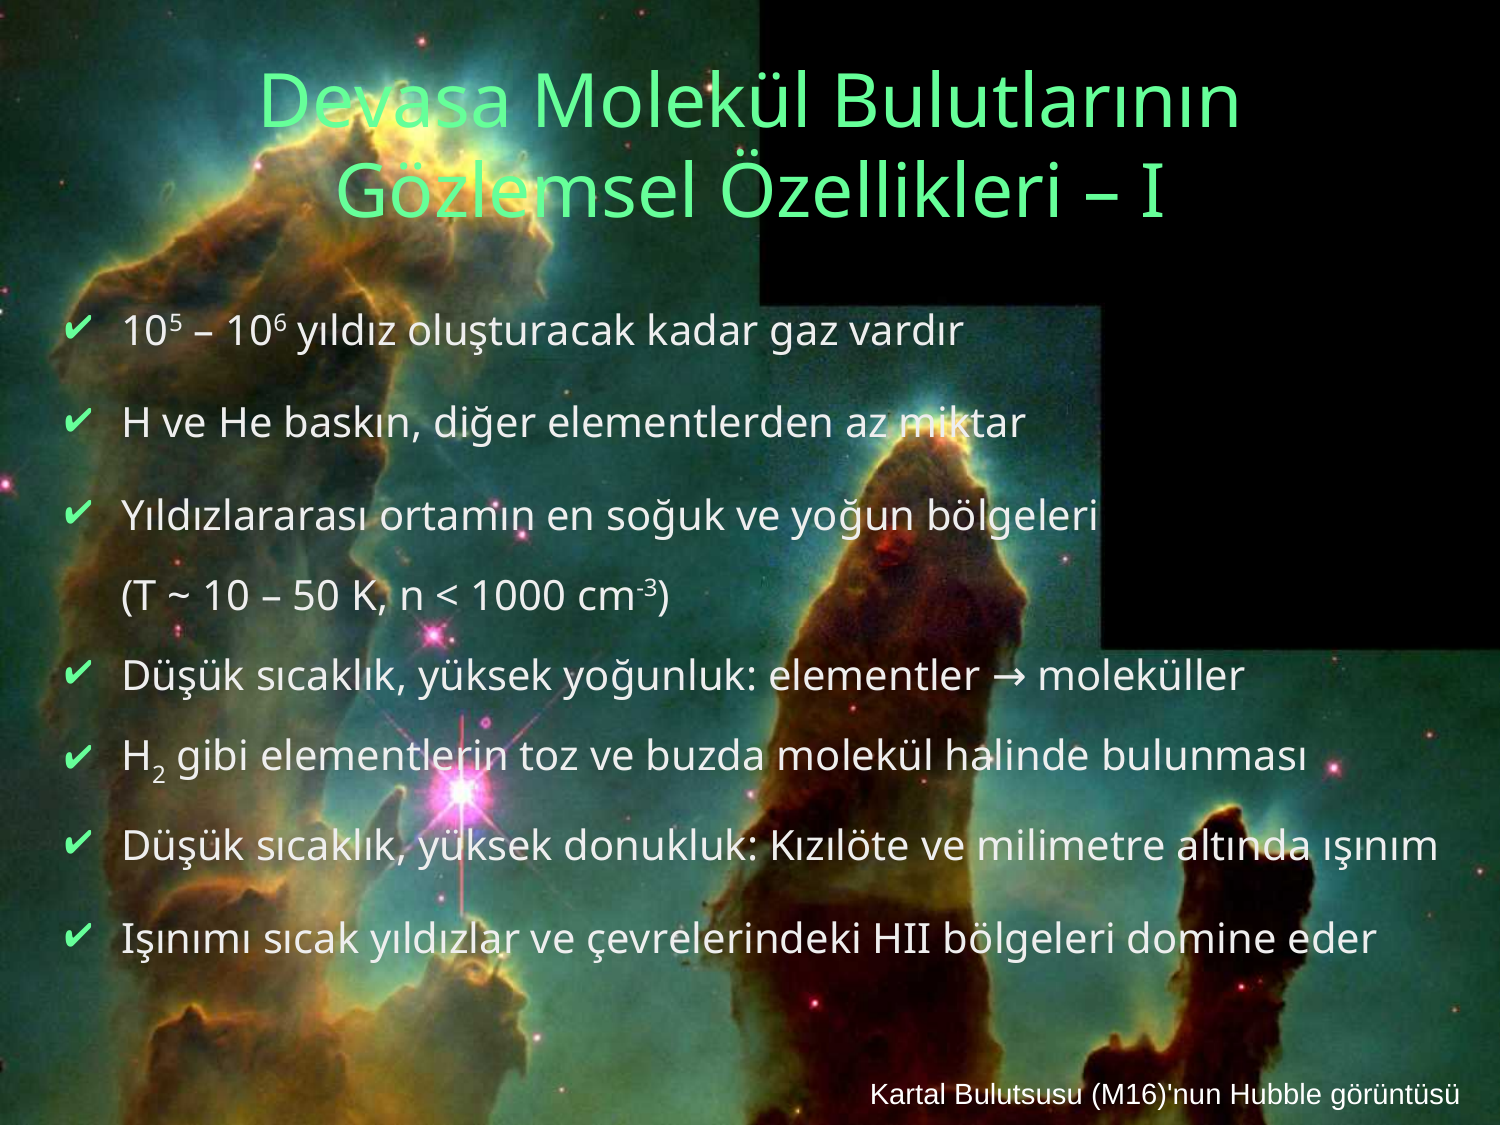

Devasa Molekül Bulutlarının Gözlemsel Özellikleri – I
# 105 – 106 yıldız oluşturacak kadar gaz vardır
H ve He baskın, diğer elementlerden az miktar
Yıldızlararası ortamın en soğuk ve yoğun bölgeleri
(T ~ 10 – 50 K, n < 1000 cm-3)
Düşük sıcaklık, yüksek yoğunluk: elementler → moleküller
H2 gibi elementlerin toz ve buzda molekül halinde bulunması
Düşük sıcaklık, yüksek donukluk: Kızılöte ve milimetre altında ışınım
Işınımı sıcak yıldızlar ve çevrelerindeki HII bölgeleri domine eder
Kartal Bulutsusu (M16)'nun Hubble görüntüsü